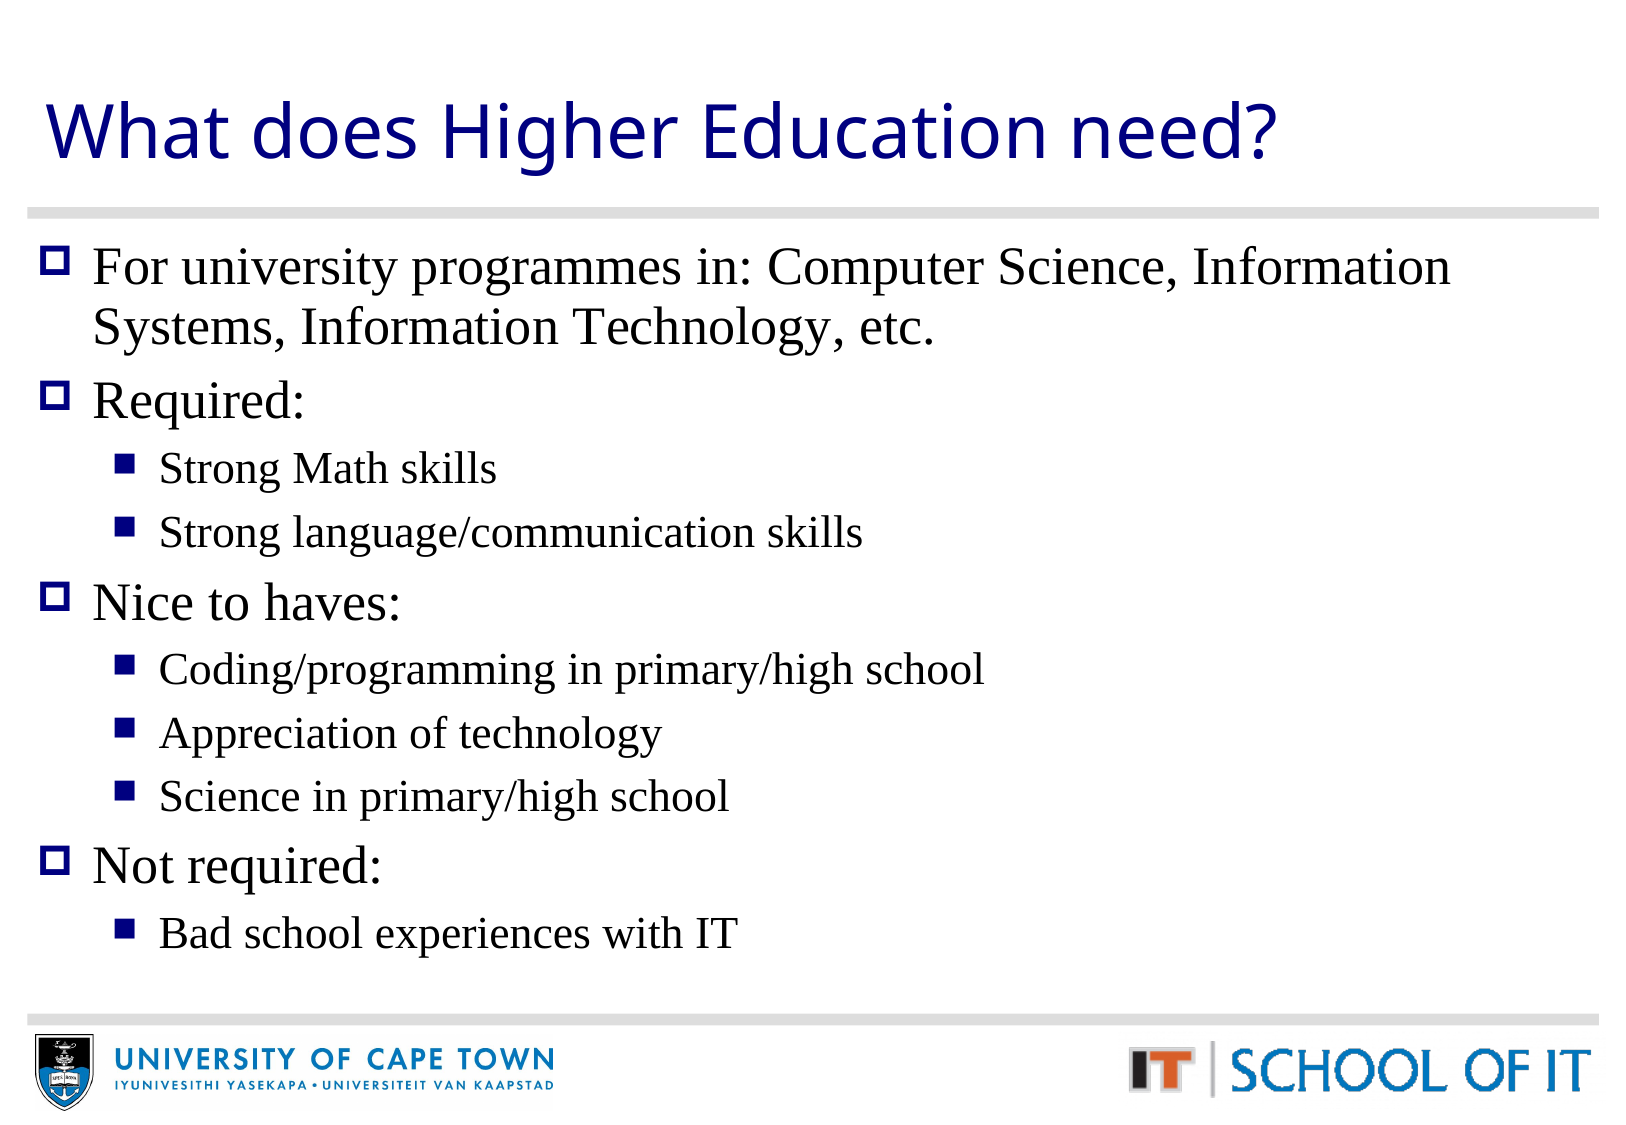

# What does Higher Education need?
For university programmes in: Computer Science, Information Systems, Information Technology, etc.
Required:
Strong Math skills
Strong language/communication skills
Nice to haves:
Coding/programming in primary/high school
Appreciation of technology
Science in primary/high school
Not required:
Bad school experiences with IT